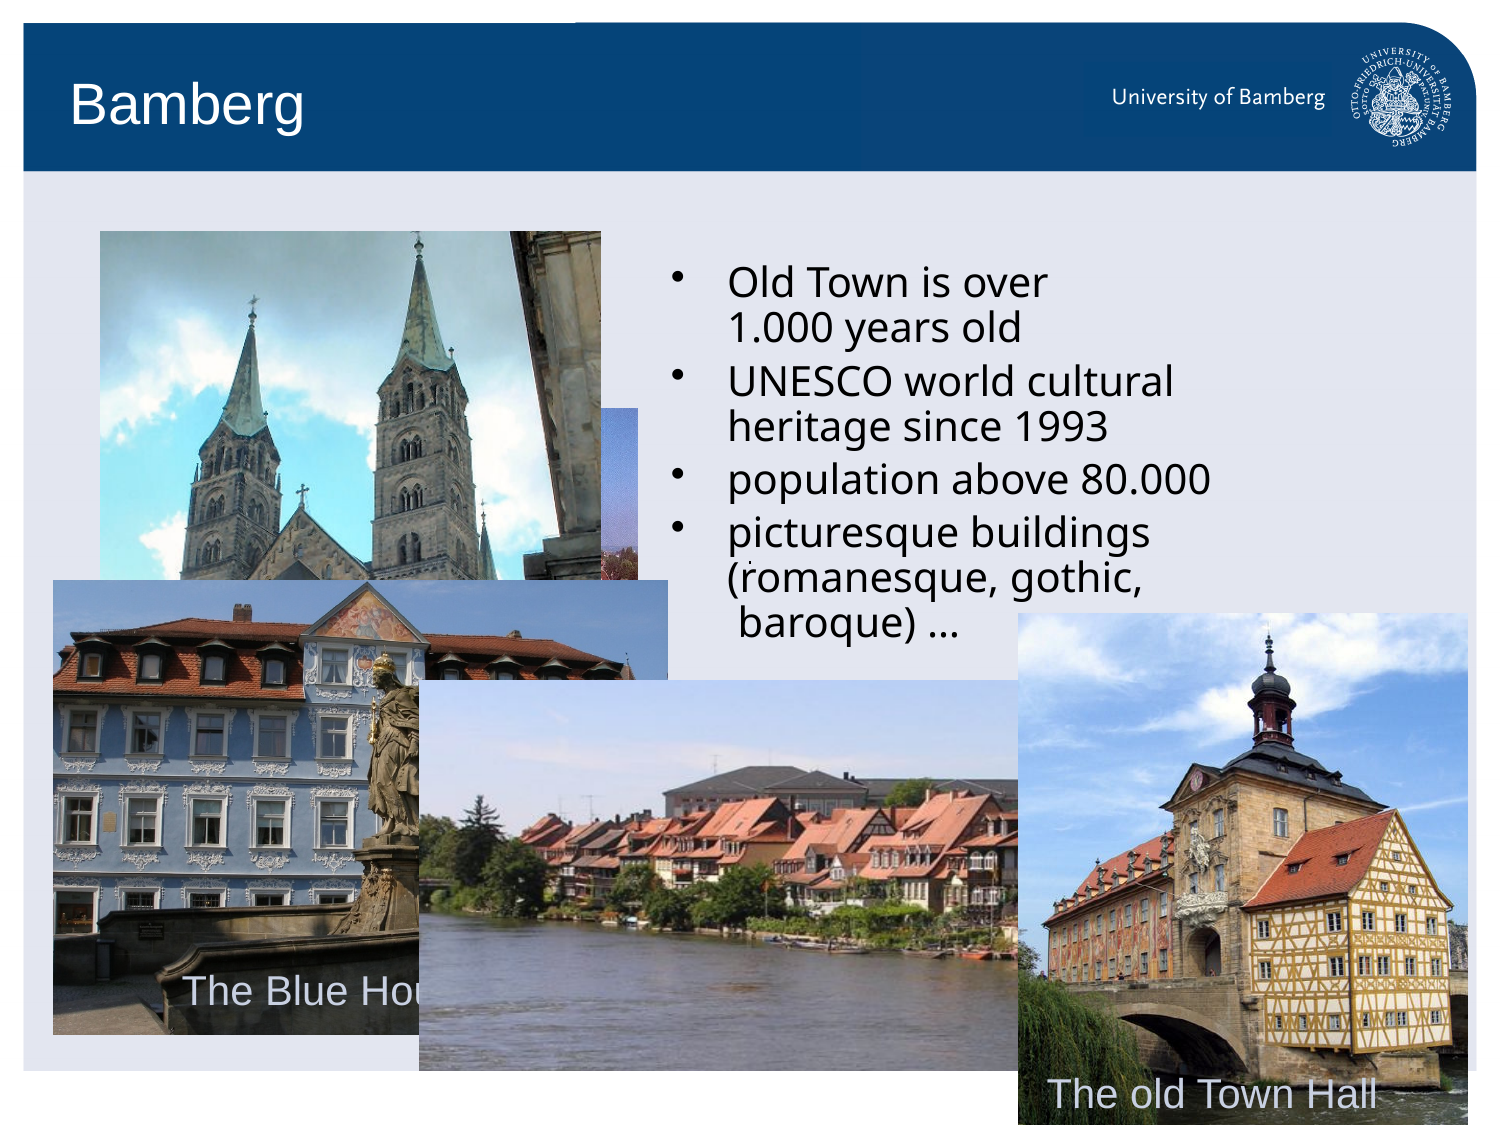

Bamberg
# Bamberg
Bamberg Cathedral
Old Town is over
1.000 years old
UNESCO world cultural
heritage since 1993
population above 80.000
picturesque buildings
(romanesque, gothic,
 baroque) …
The Blue House
The old Town Hall
Little Venice